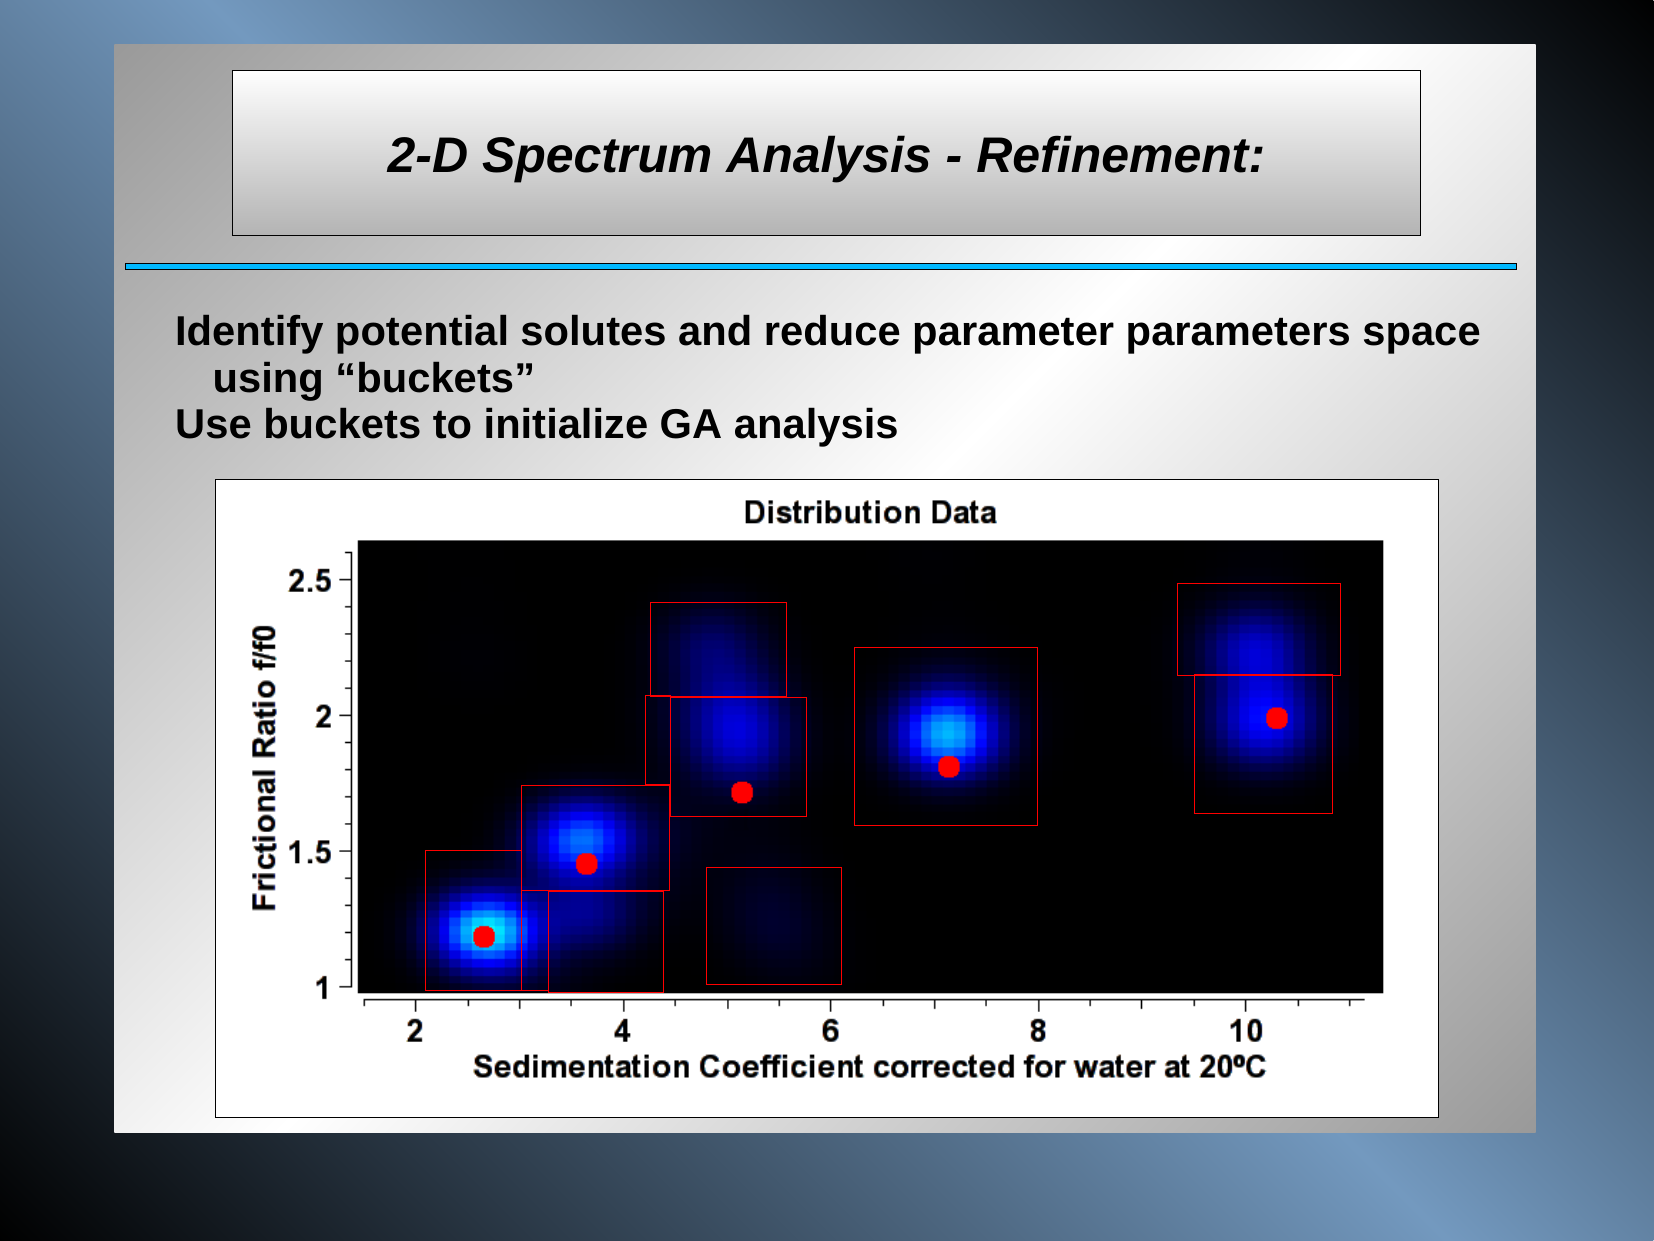

2-D Spectrum Analysis - Refinement:
Identify potential solutes and reduce parameter parameters space using “buckets”
Use buckets to initialize GA analysis